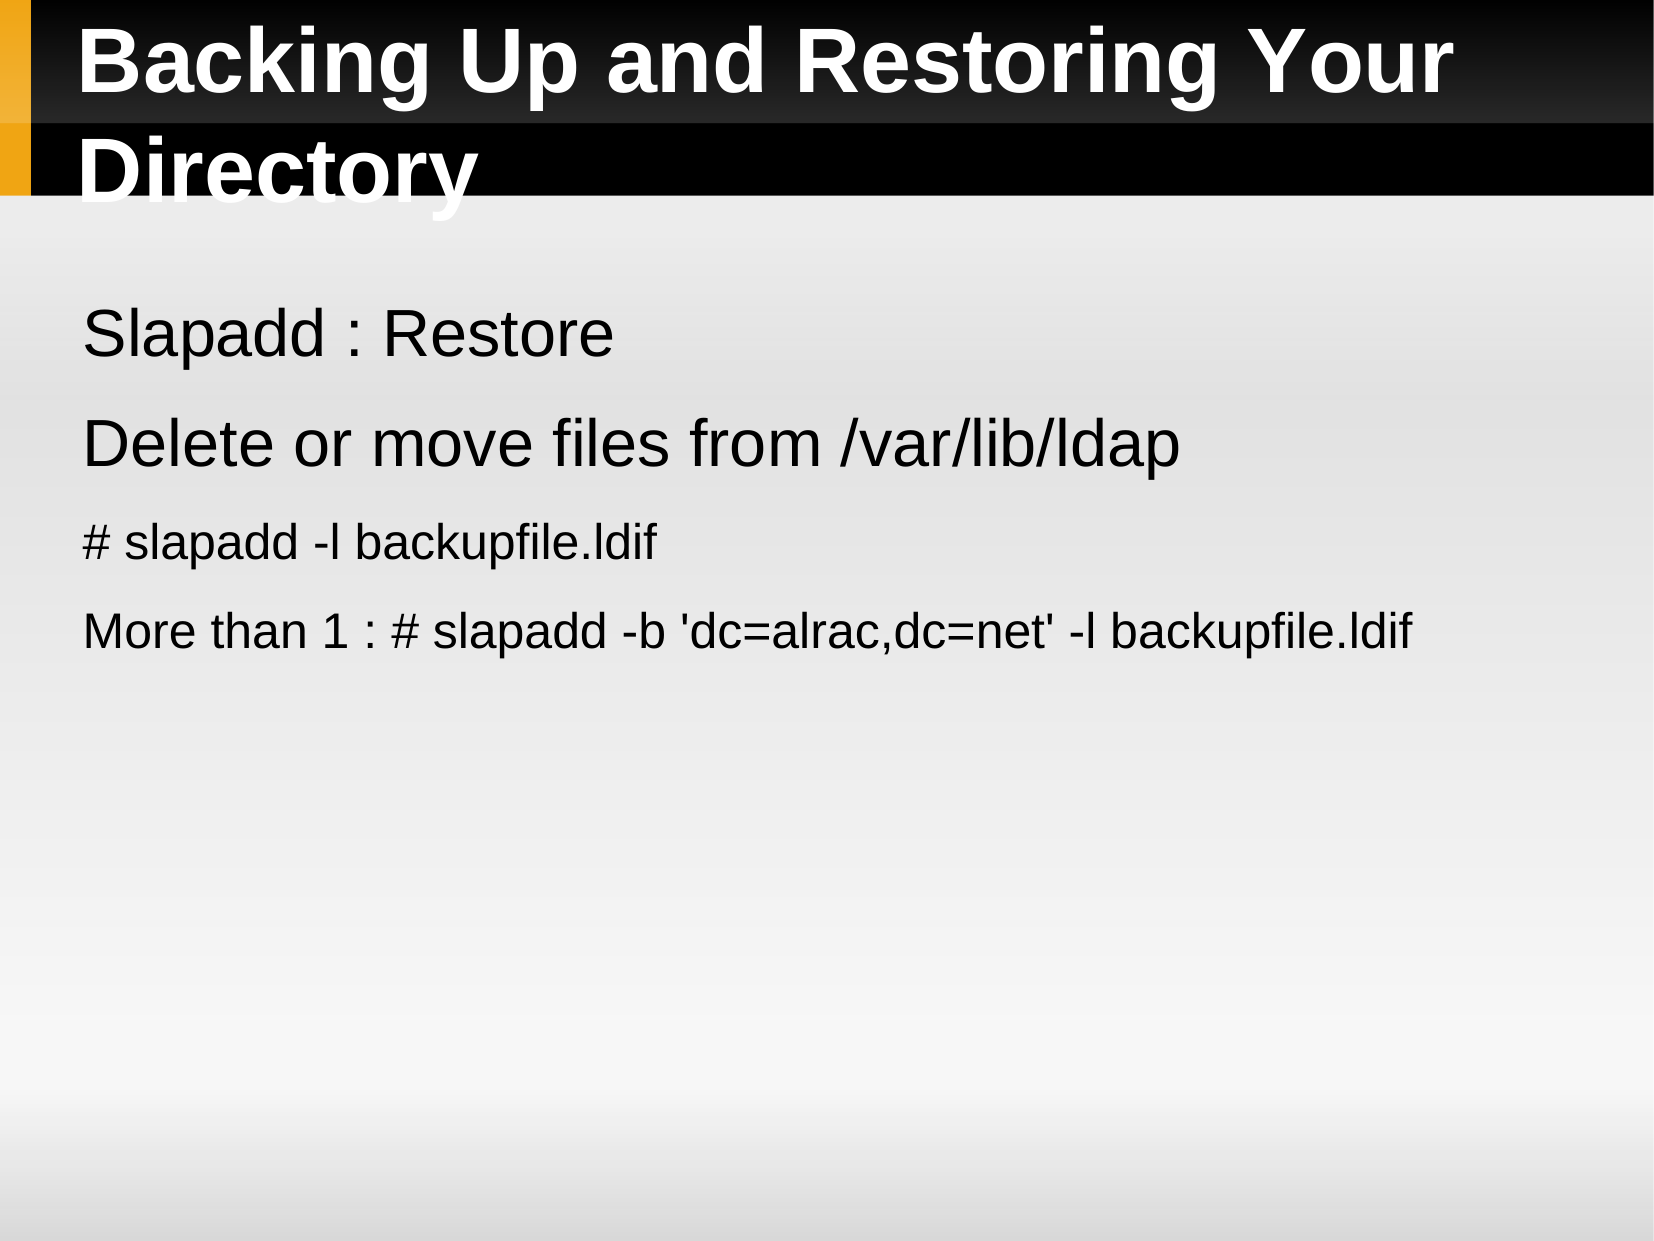

# Backing Up and Restoring Your Directory
Slapadd : Restore
Delete or move files from /var/lib/ldap
# slapadd -l backupfile.ldif
More than 1 : # slapadd -b 'dc=alrac,dc=net' -l backupfile.ldif